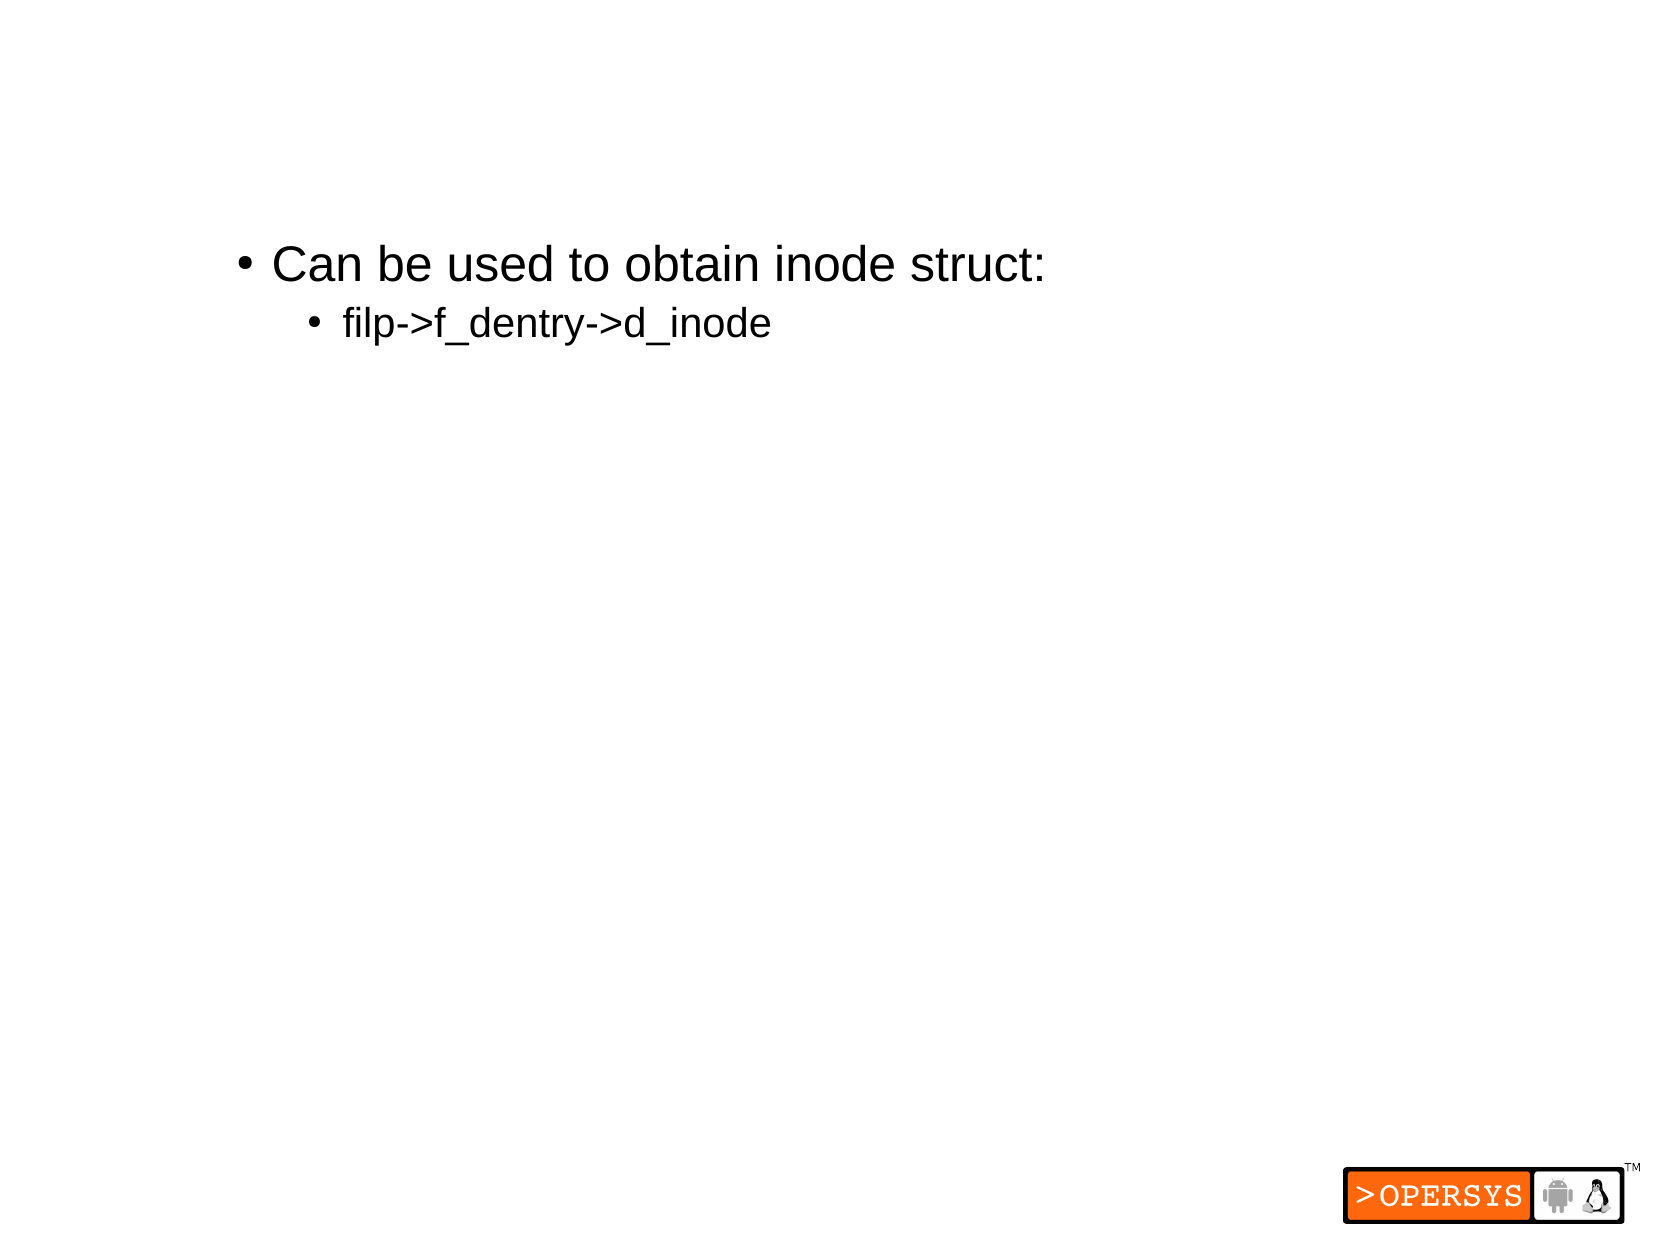

# Can be used to obtain inode struct:
filp->f_dentry->d_inode